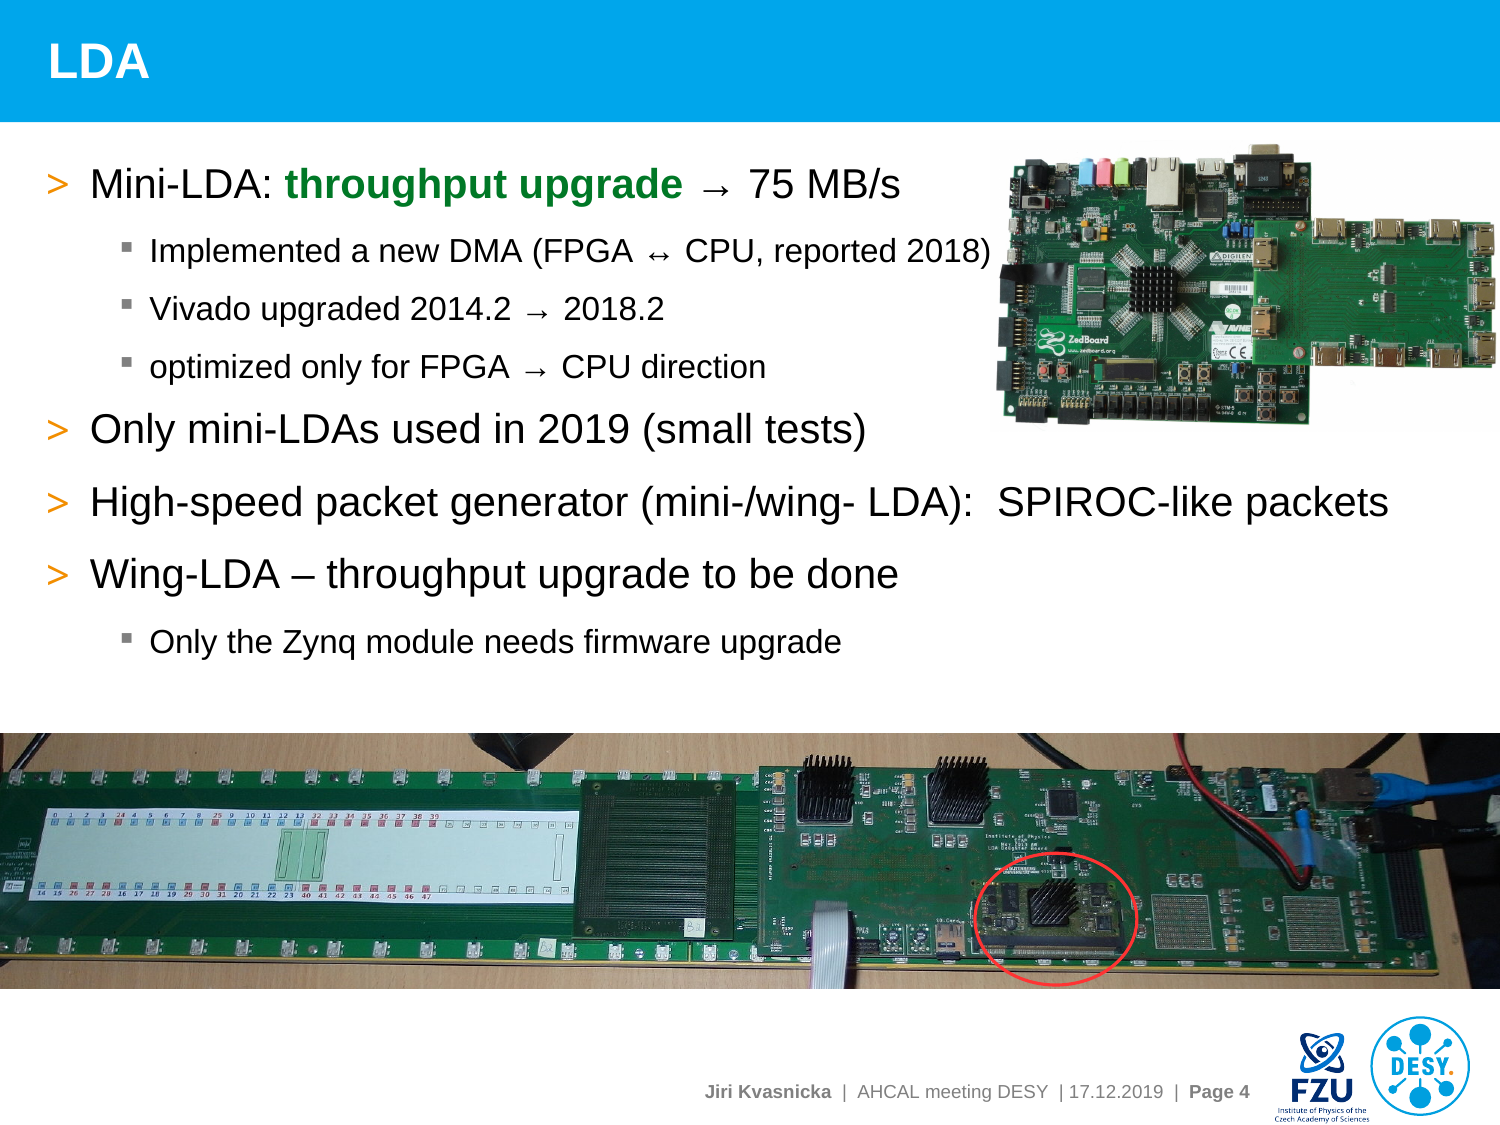

# LDA
Mini-LDA: throughput upgrade → 75 MB/s
Implemented a new DMA (FPGA ↔ CPU, reported 2018)
Vivado upgraded 2014.2 → 2018.2
optimized only for FPGA → CPU direction
Only mini-LDAs used in 2019 (small tests)
High-speed packet generator (mini-/wing- LDA): SPIROC-like packets
Wing-LDA – throughput upgrade to be done
Only the Zynq module needs firmware upgrade